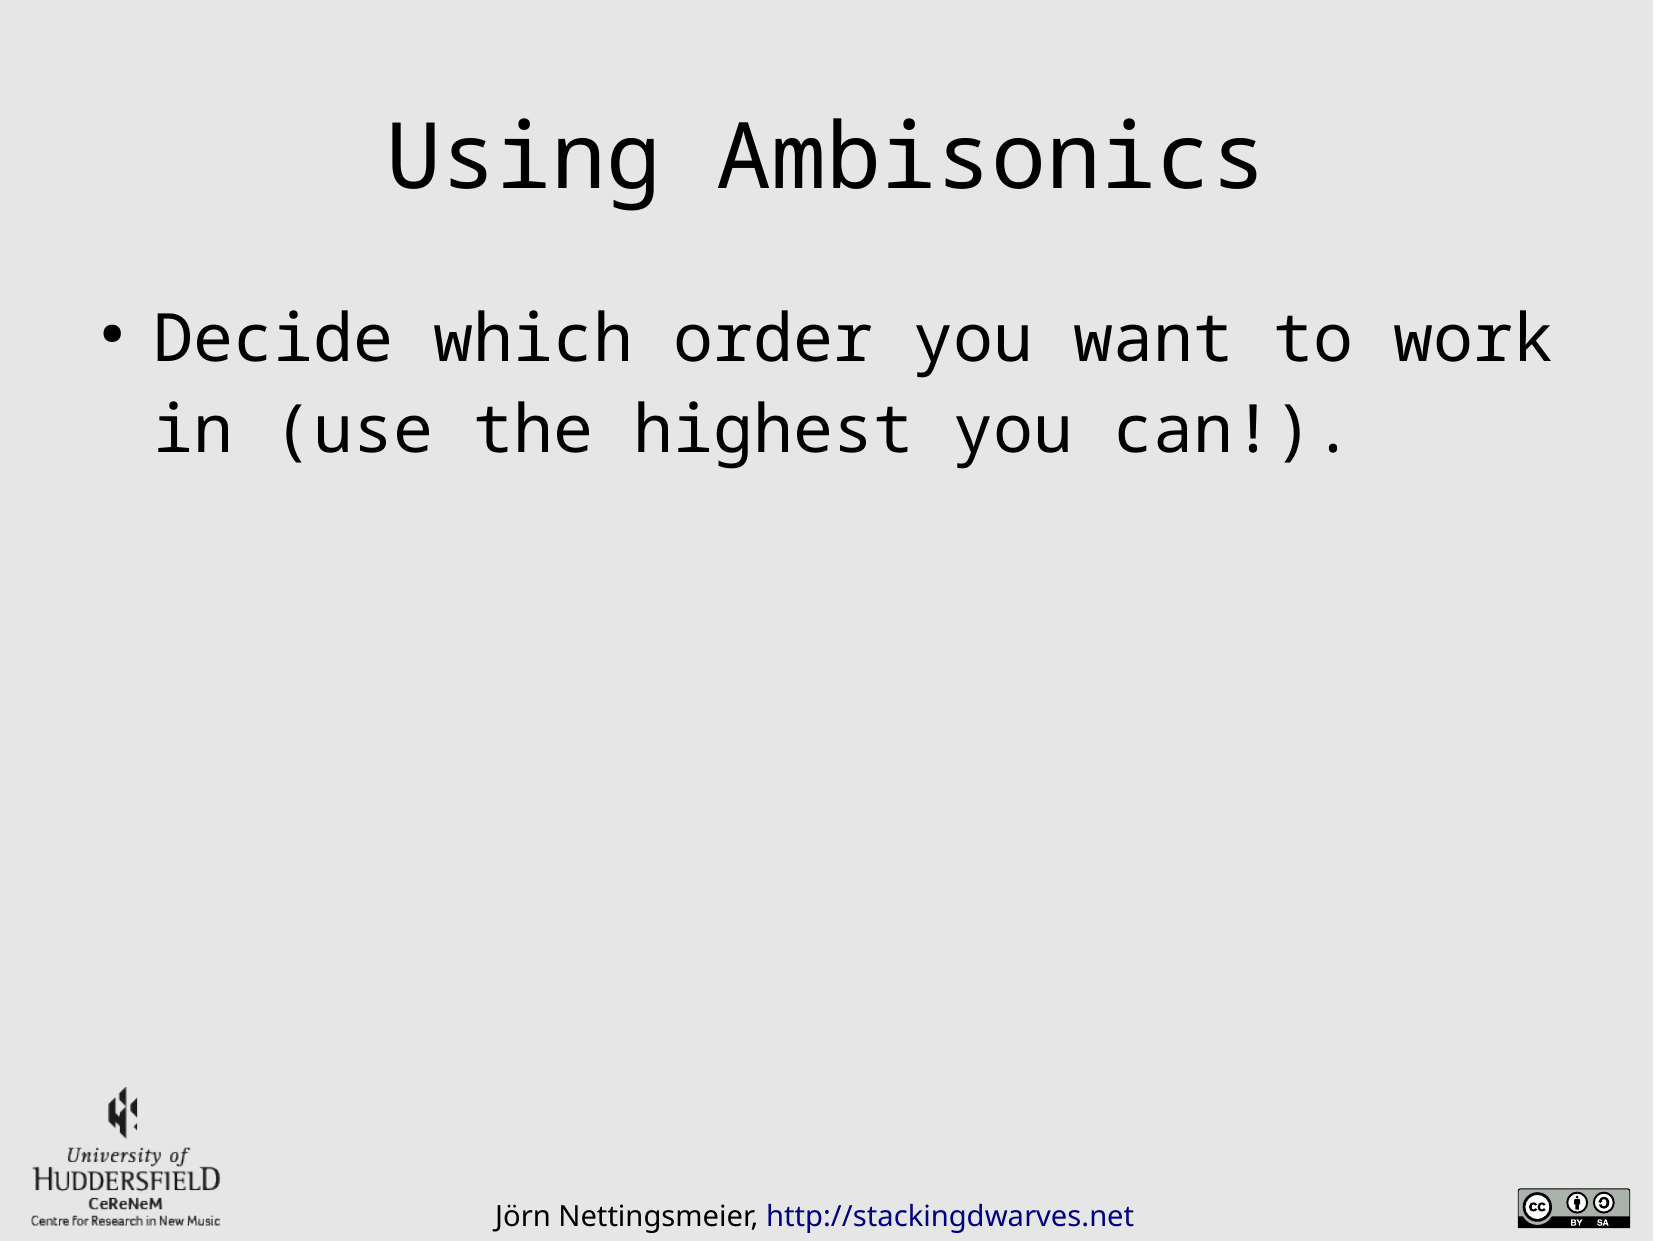

# Using Ambisonics
Decide which order you want to work in (use the highest you can!).